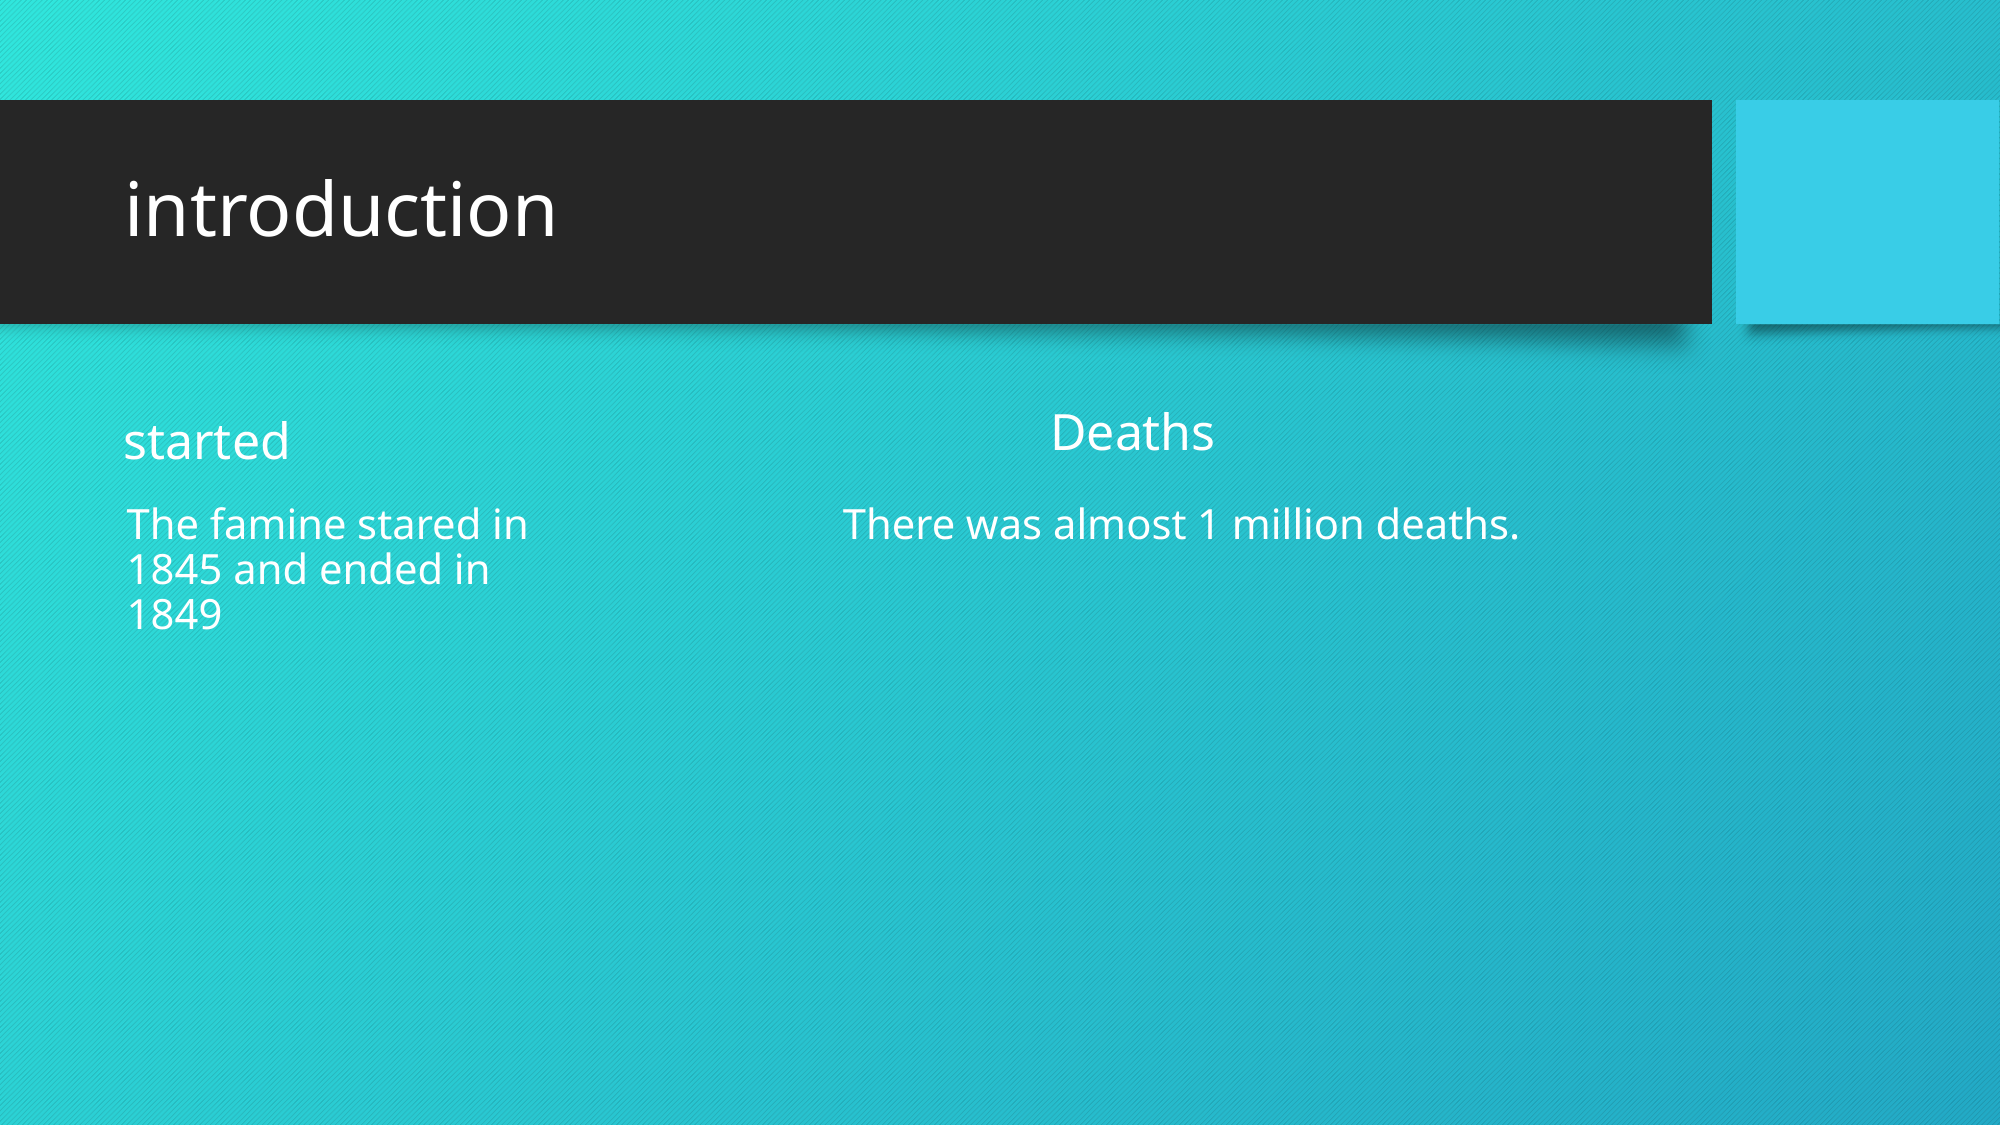

# introduction
started
Deaths
The famine stared in 1845 and ended in 1849
There was almost 1 million deaths.